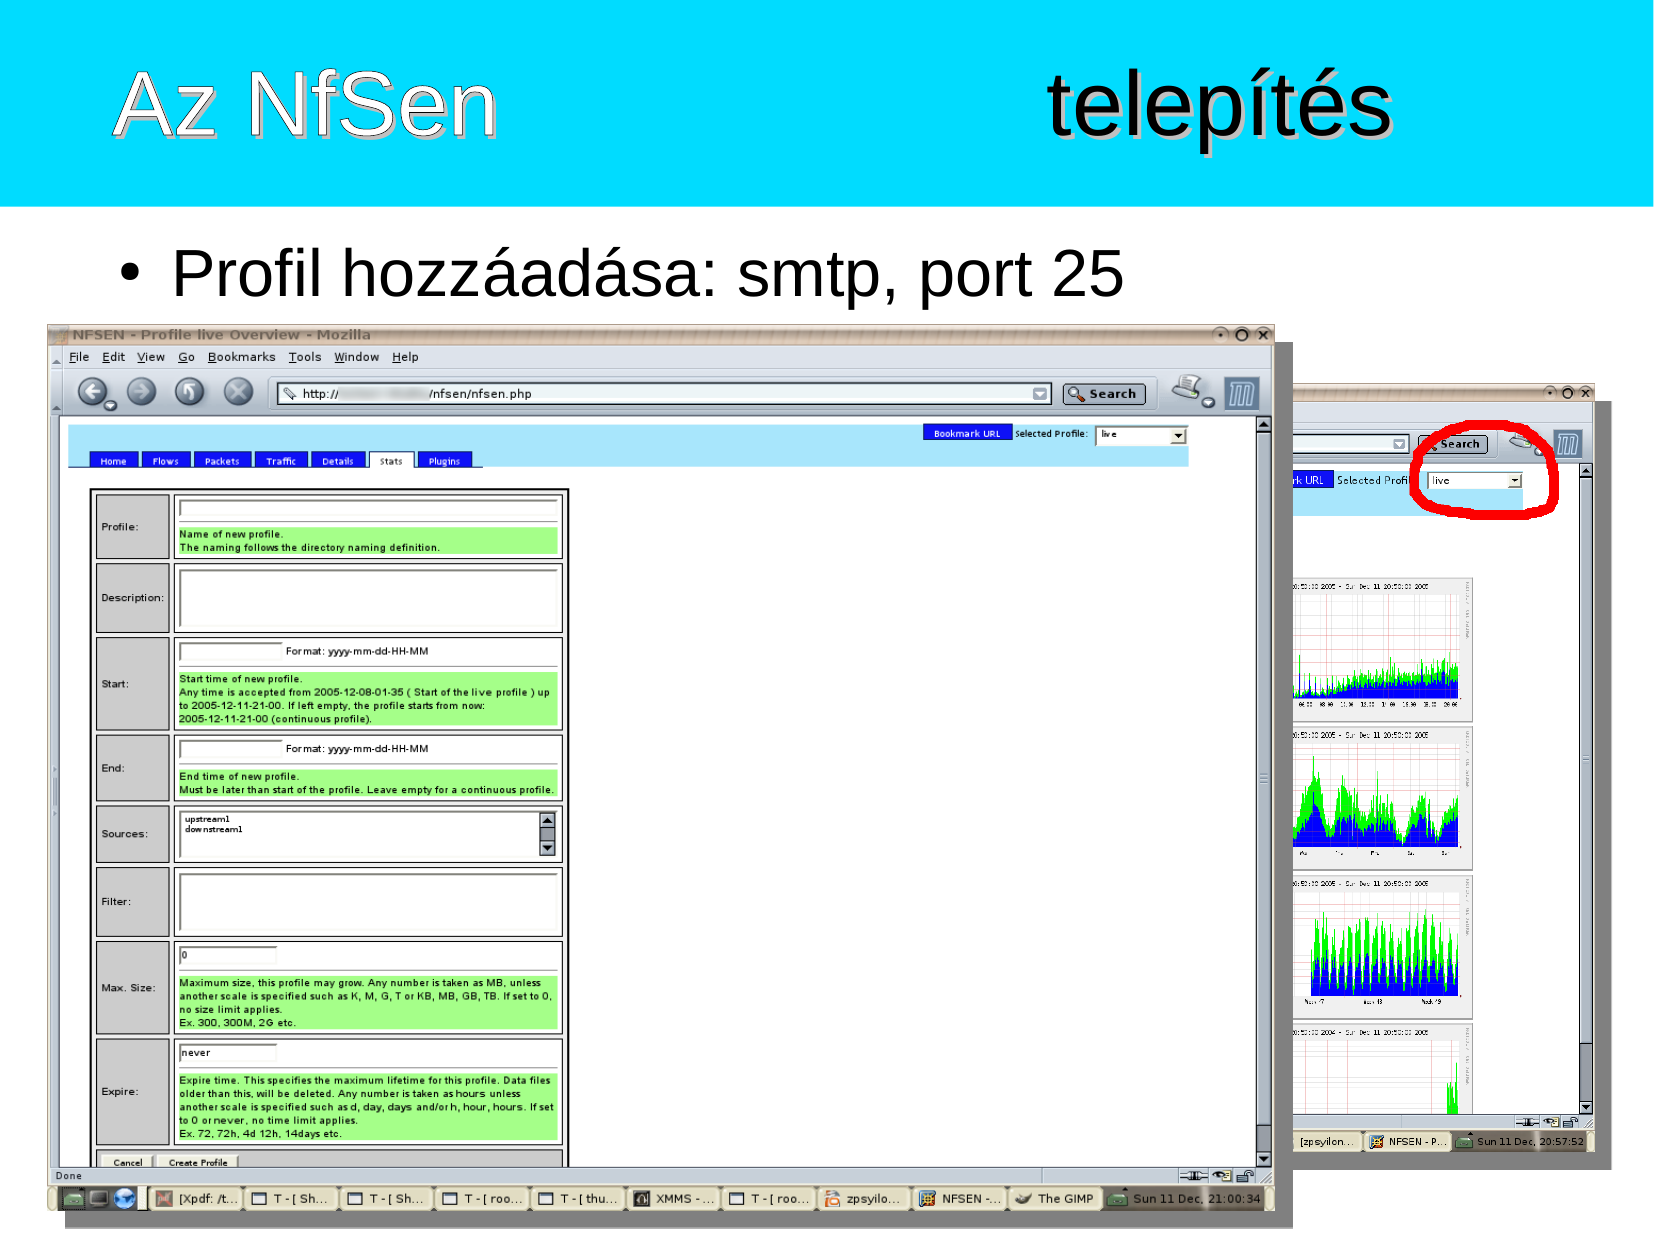

Az NfSen	telepítés
# Profil hozzáadása: smtp, port 25